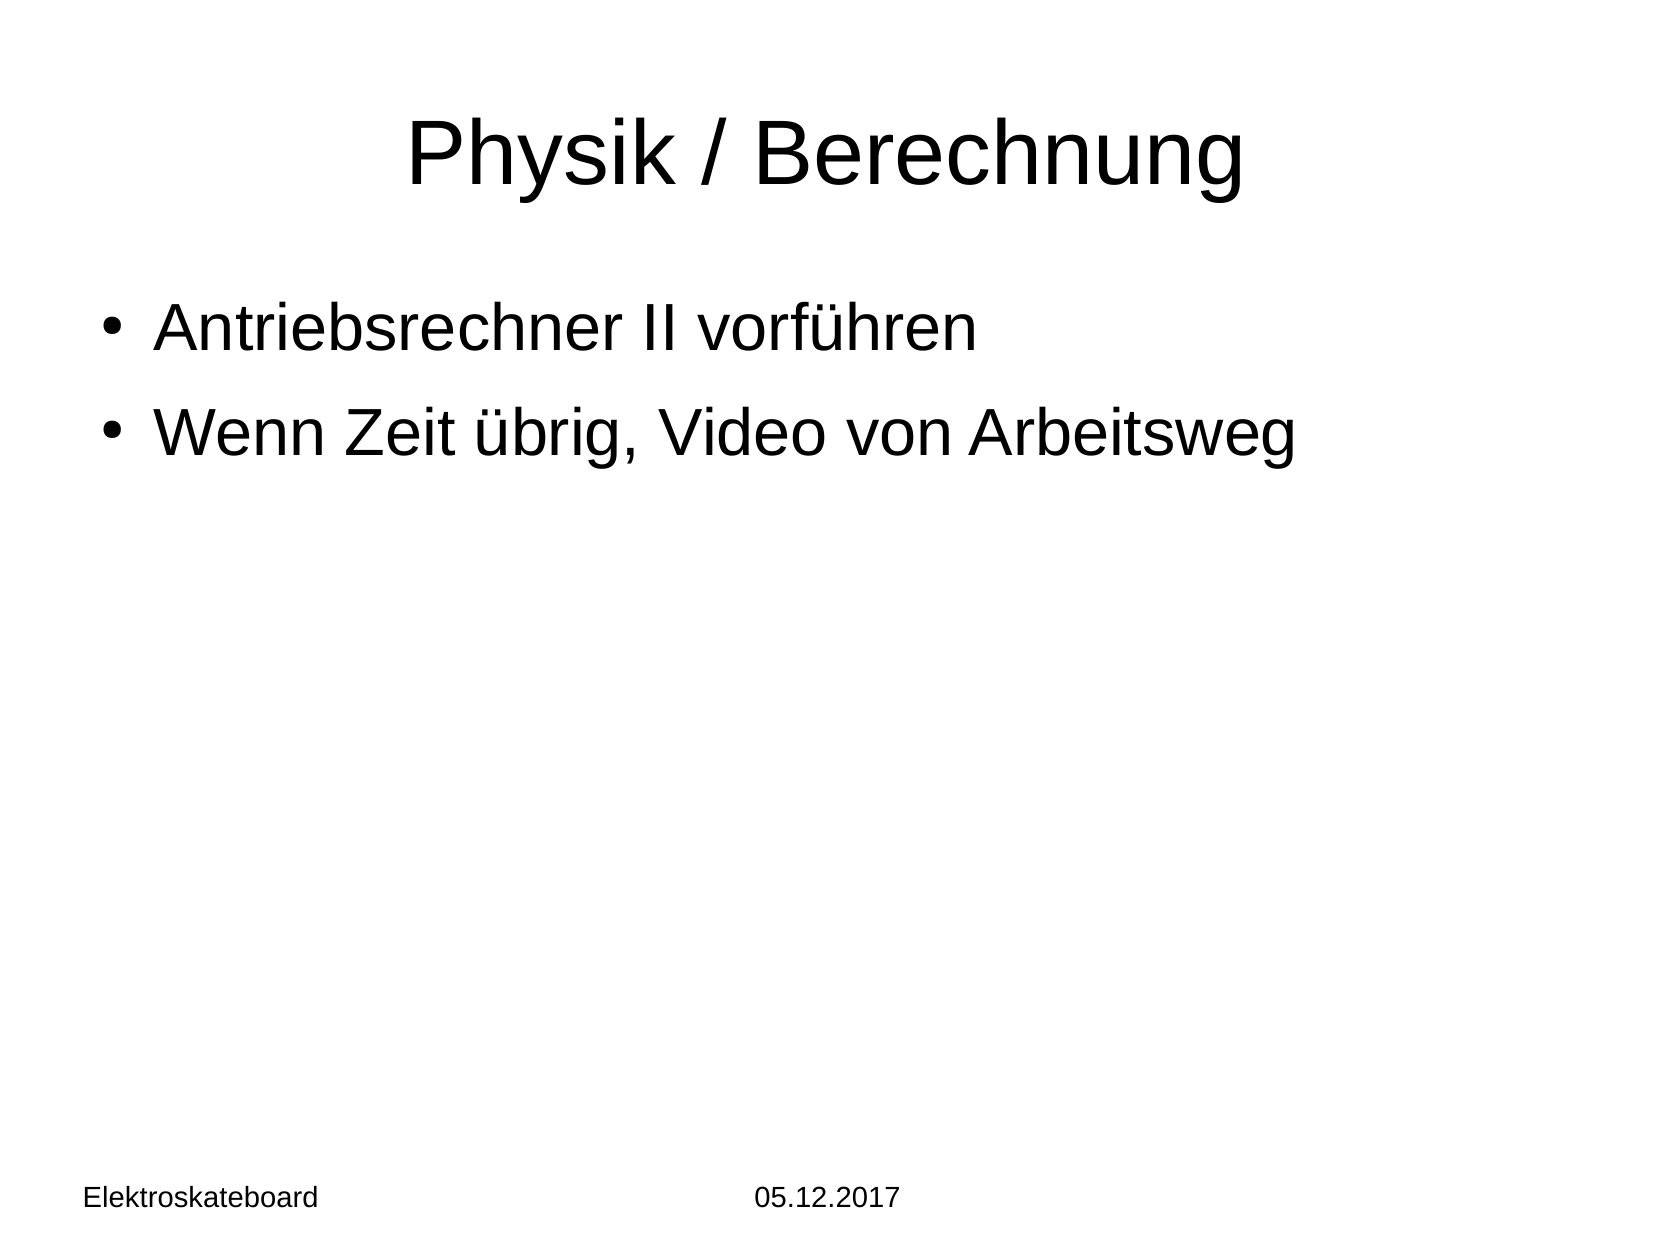

# Physik / Berechnung
Antriebsrechner II vorführen
Wenn Zeit übrig, Video von Arbeitsweg